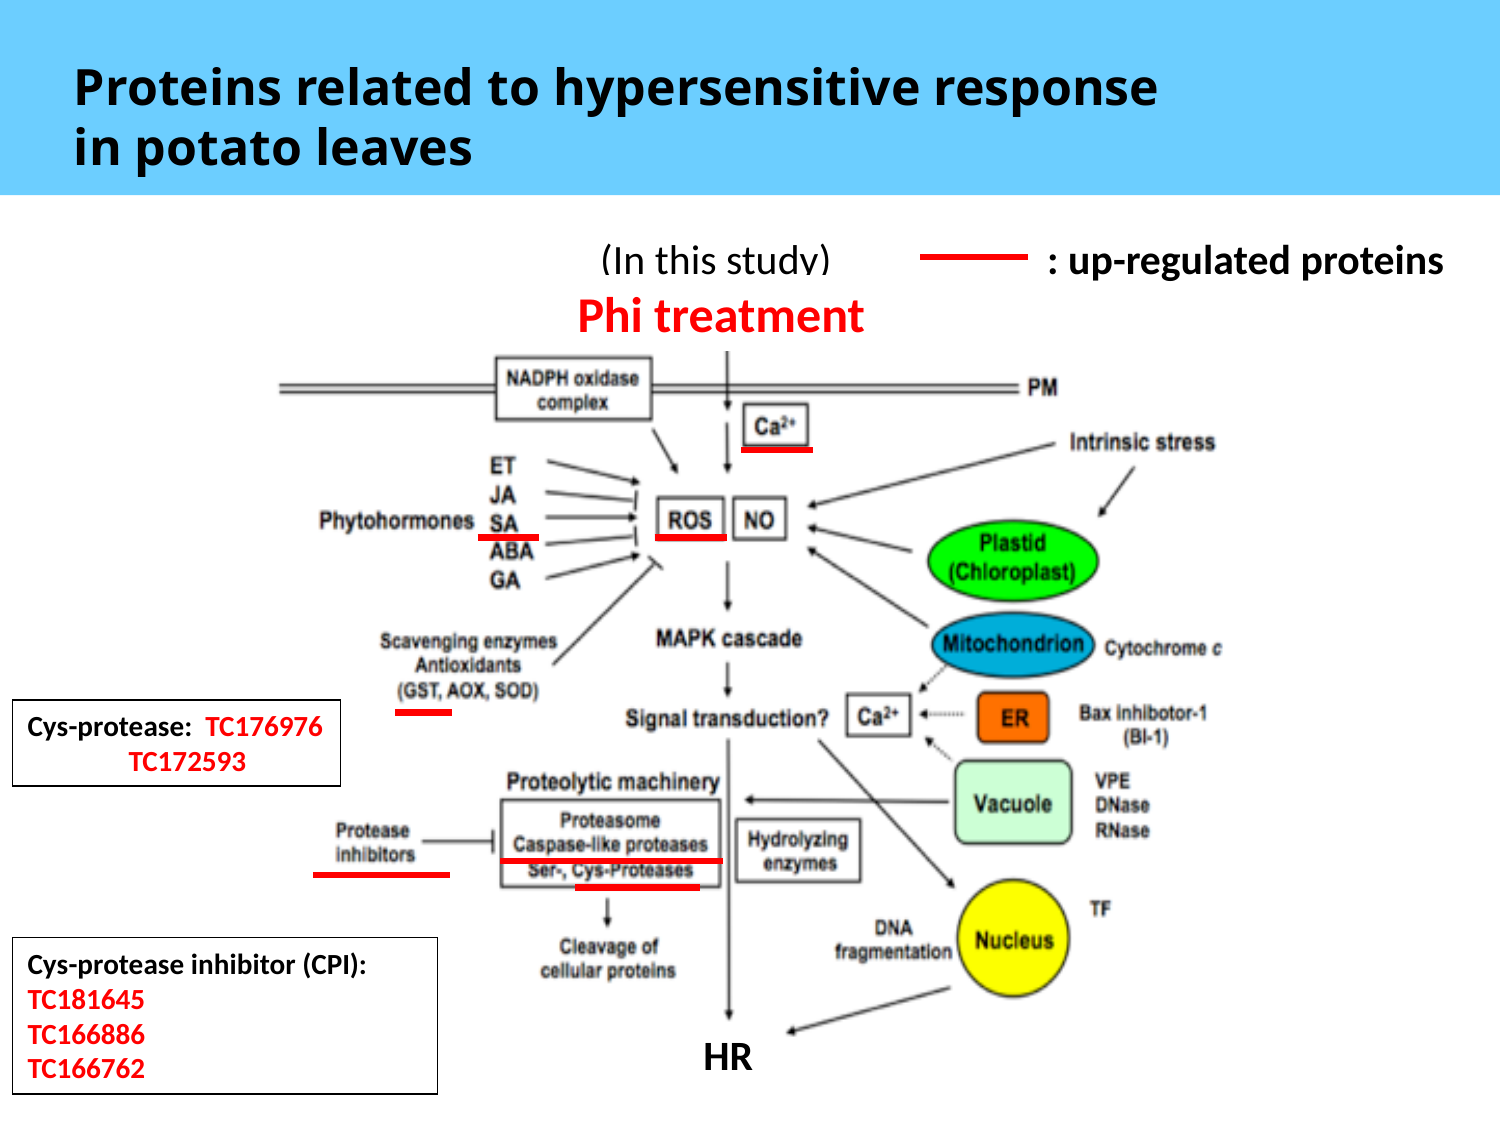

# Proteins related to hypersensitive response in potato leaves
(In this study)
HR
Phi treatment
: up-regulated proteins
Cys-protease: TC176976
	 TC172593
Cys-protease inhibitor (CPI):
TC181645
TC166886
TC166762